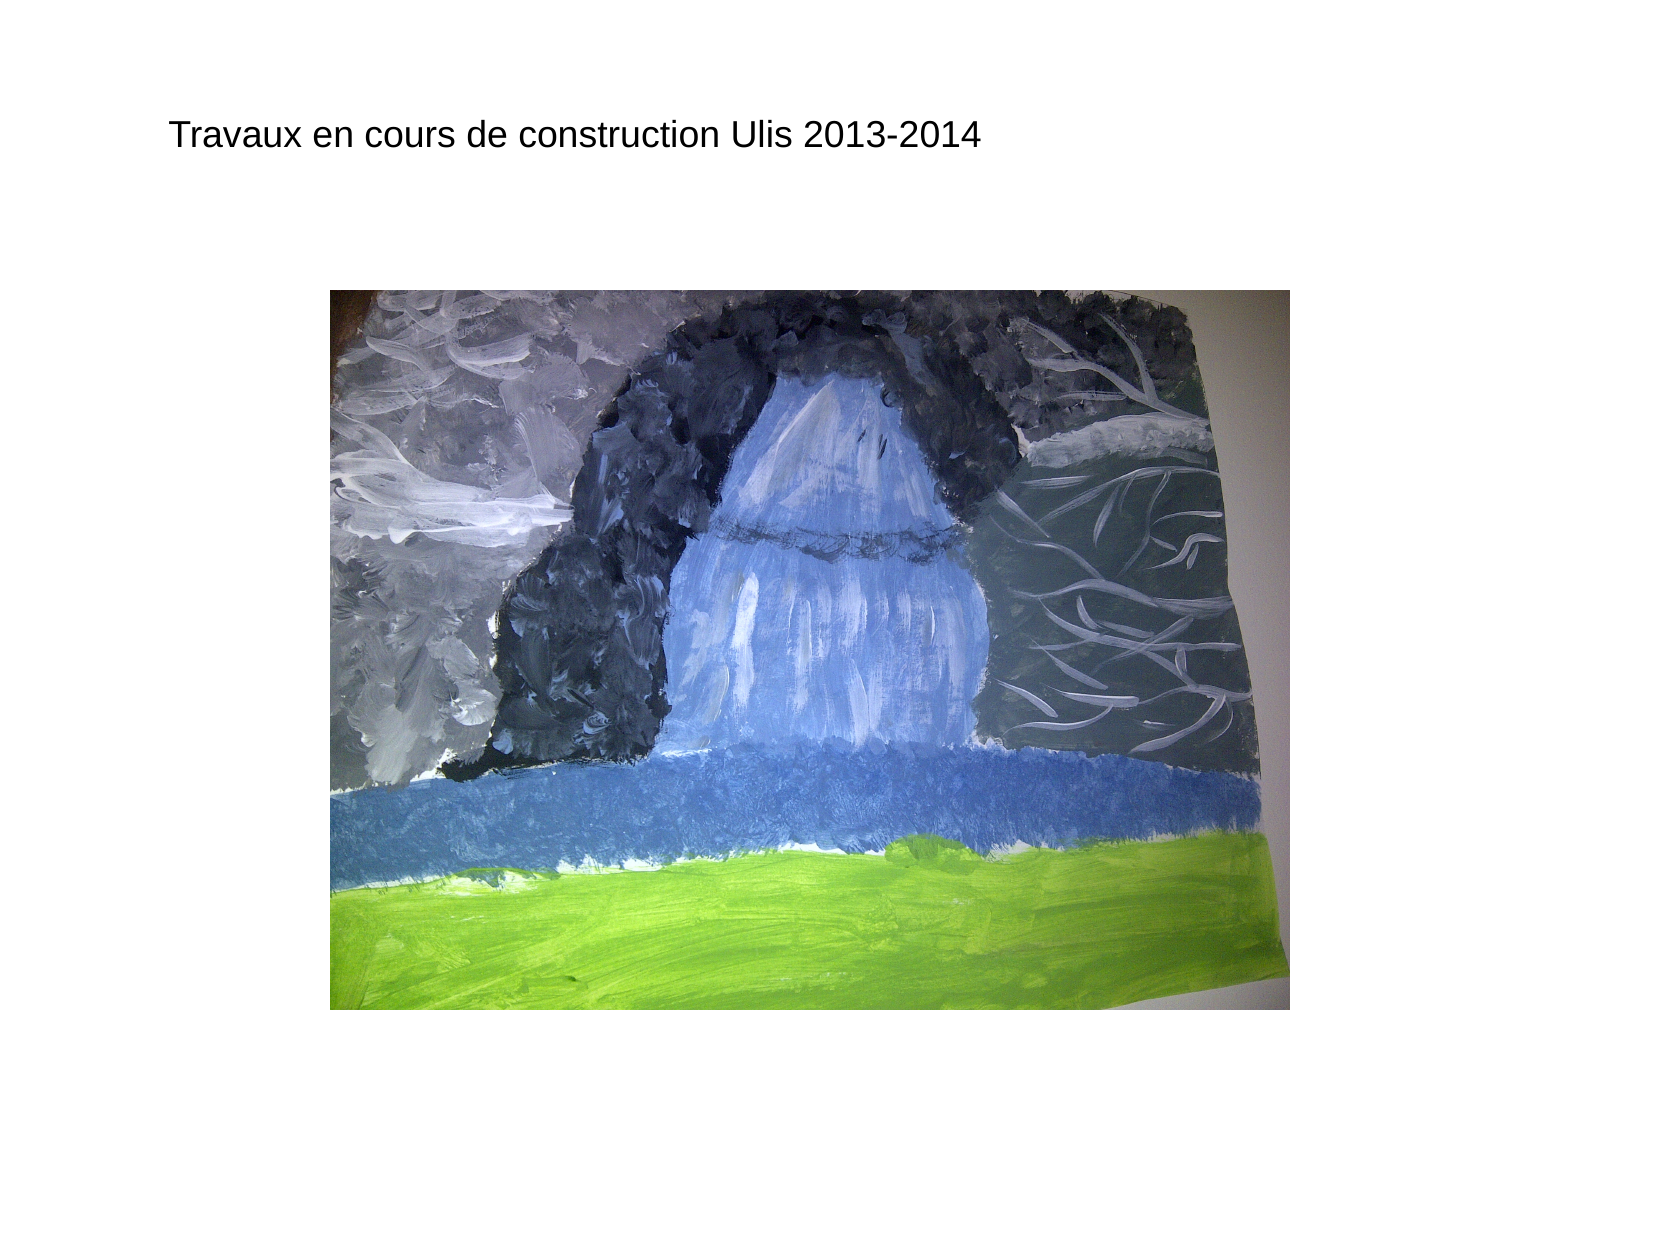

Travaux en cours de construction Ulis 2013-2014